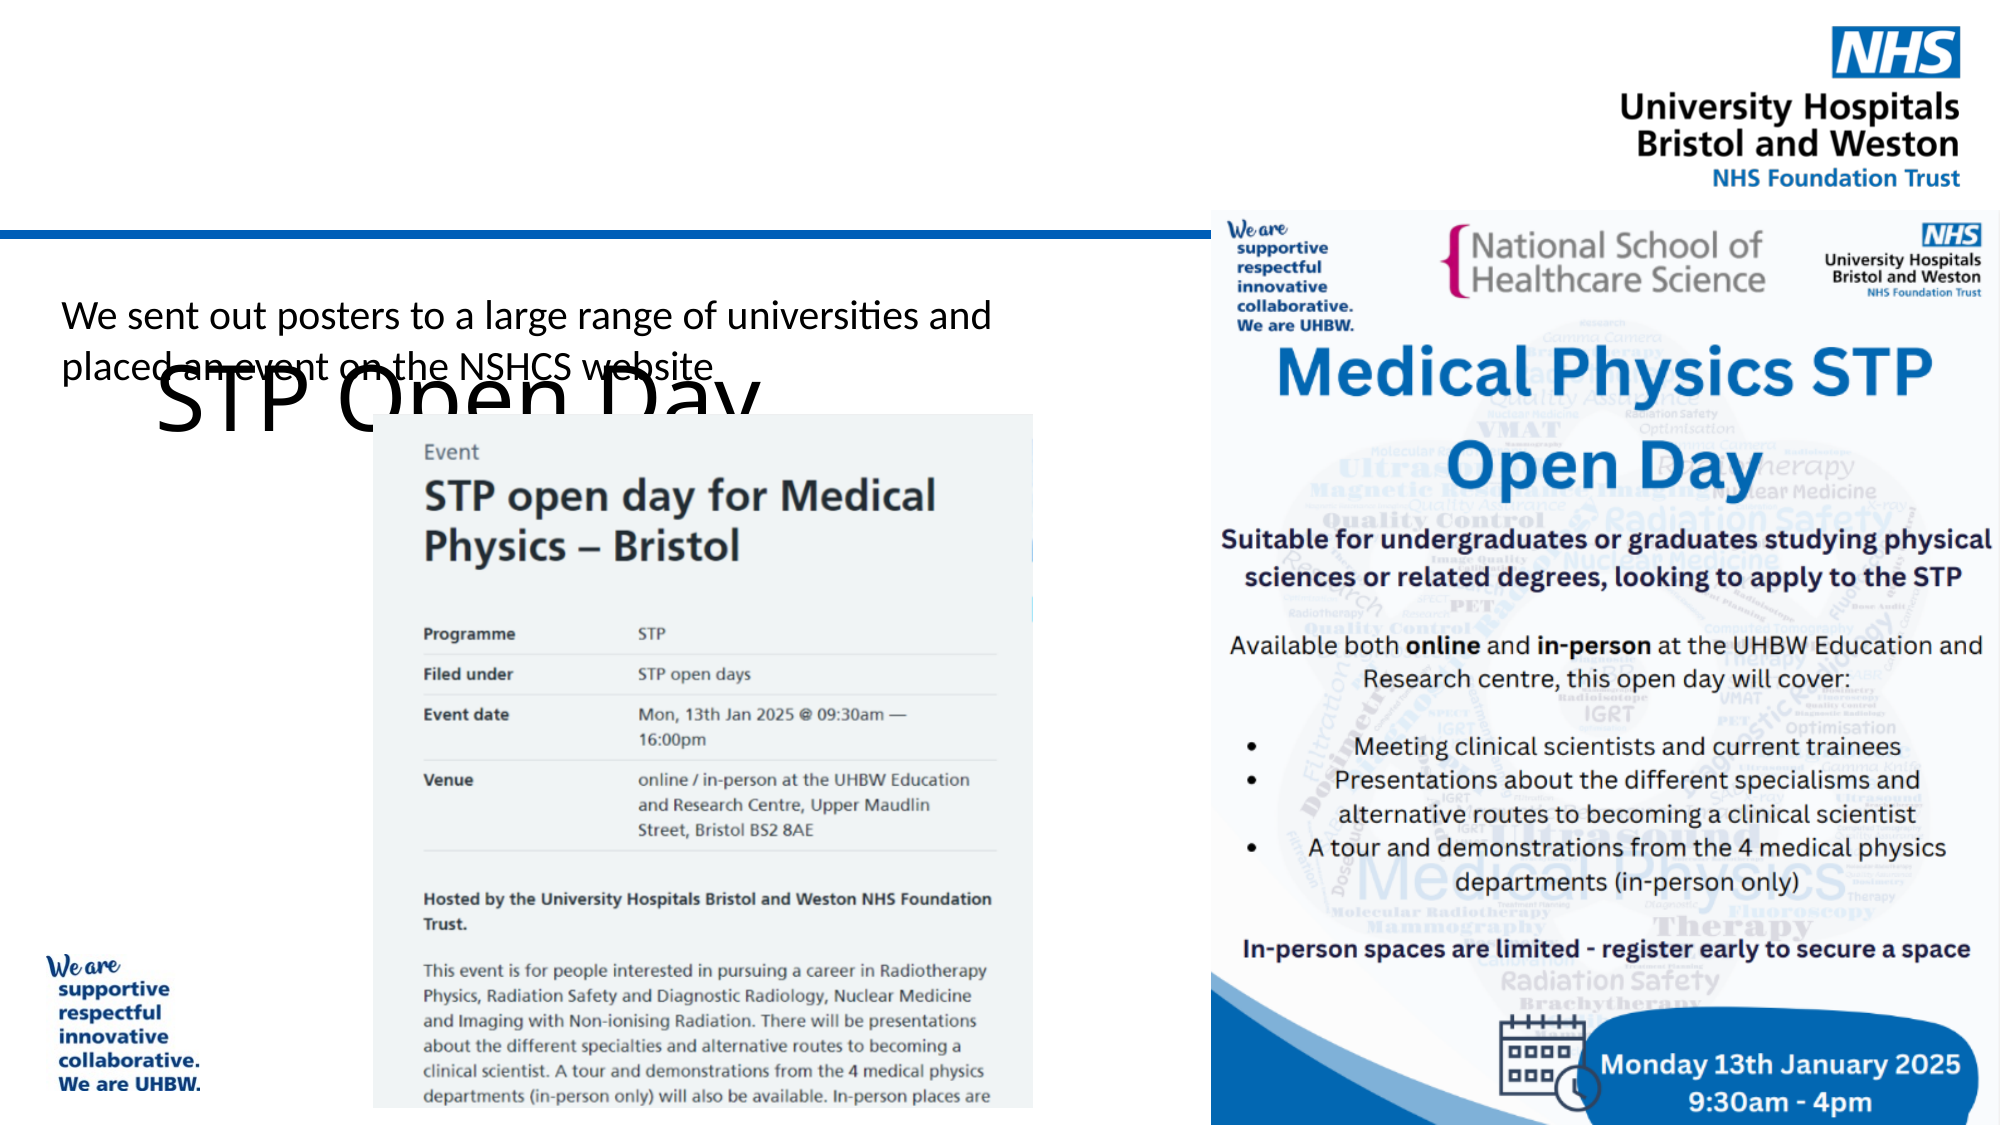

We sent out posters to a large range of universities and placed an event on the NSHCS website
# STP Open Day